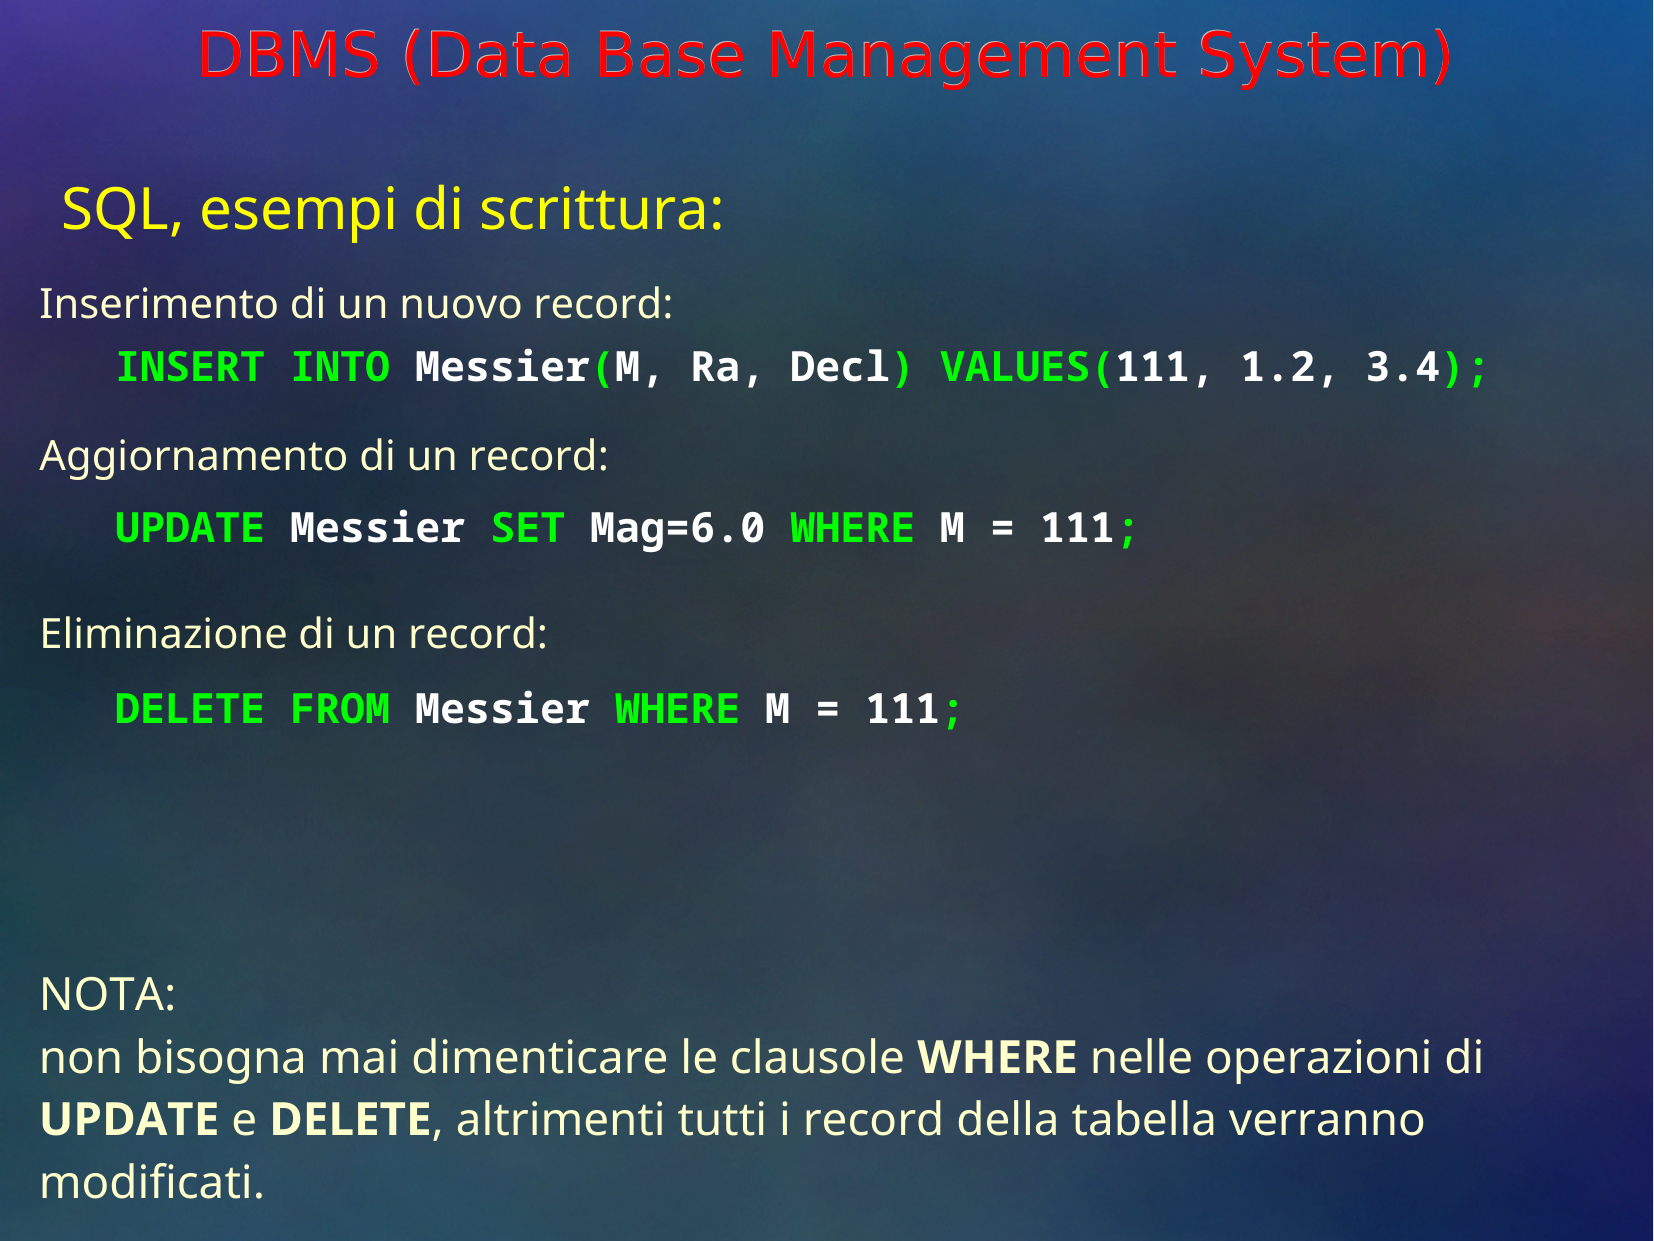

SQL, esempi di scrittura:
Inserimento di un nuovo record:
INSERT INTO Messier(M, Ra, Decl) VALUES(111, 1.2, 3.4);
Aggiornamento di un record:
UPDATE Messier SET Mag=6.0 WHERE M = 111;
Eliminazione di un record:
DELETE FROM Messier WHERE M = 111;
NOTA:
non bisogna mai dimenticare le clausole WHERE nelle operazioni di UPDATE e DELETE, altrimenti tutti i record della tabella verranno modificati.